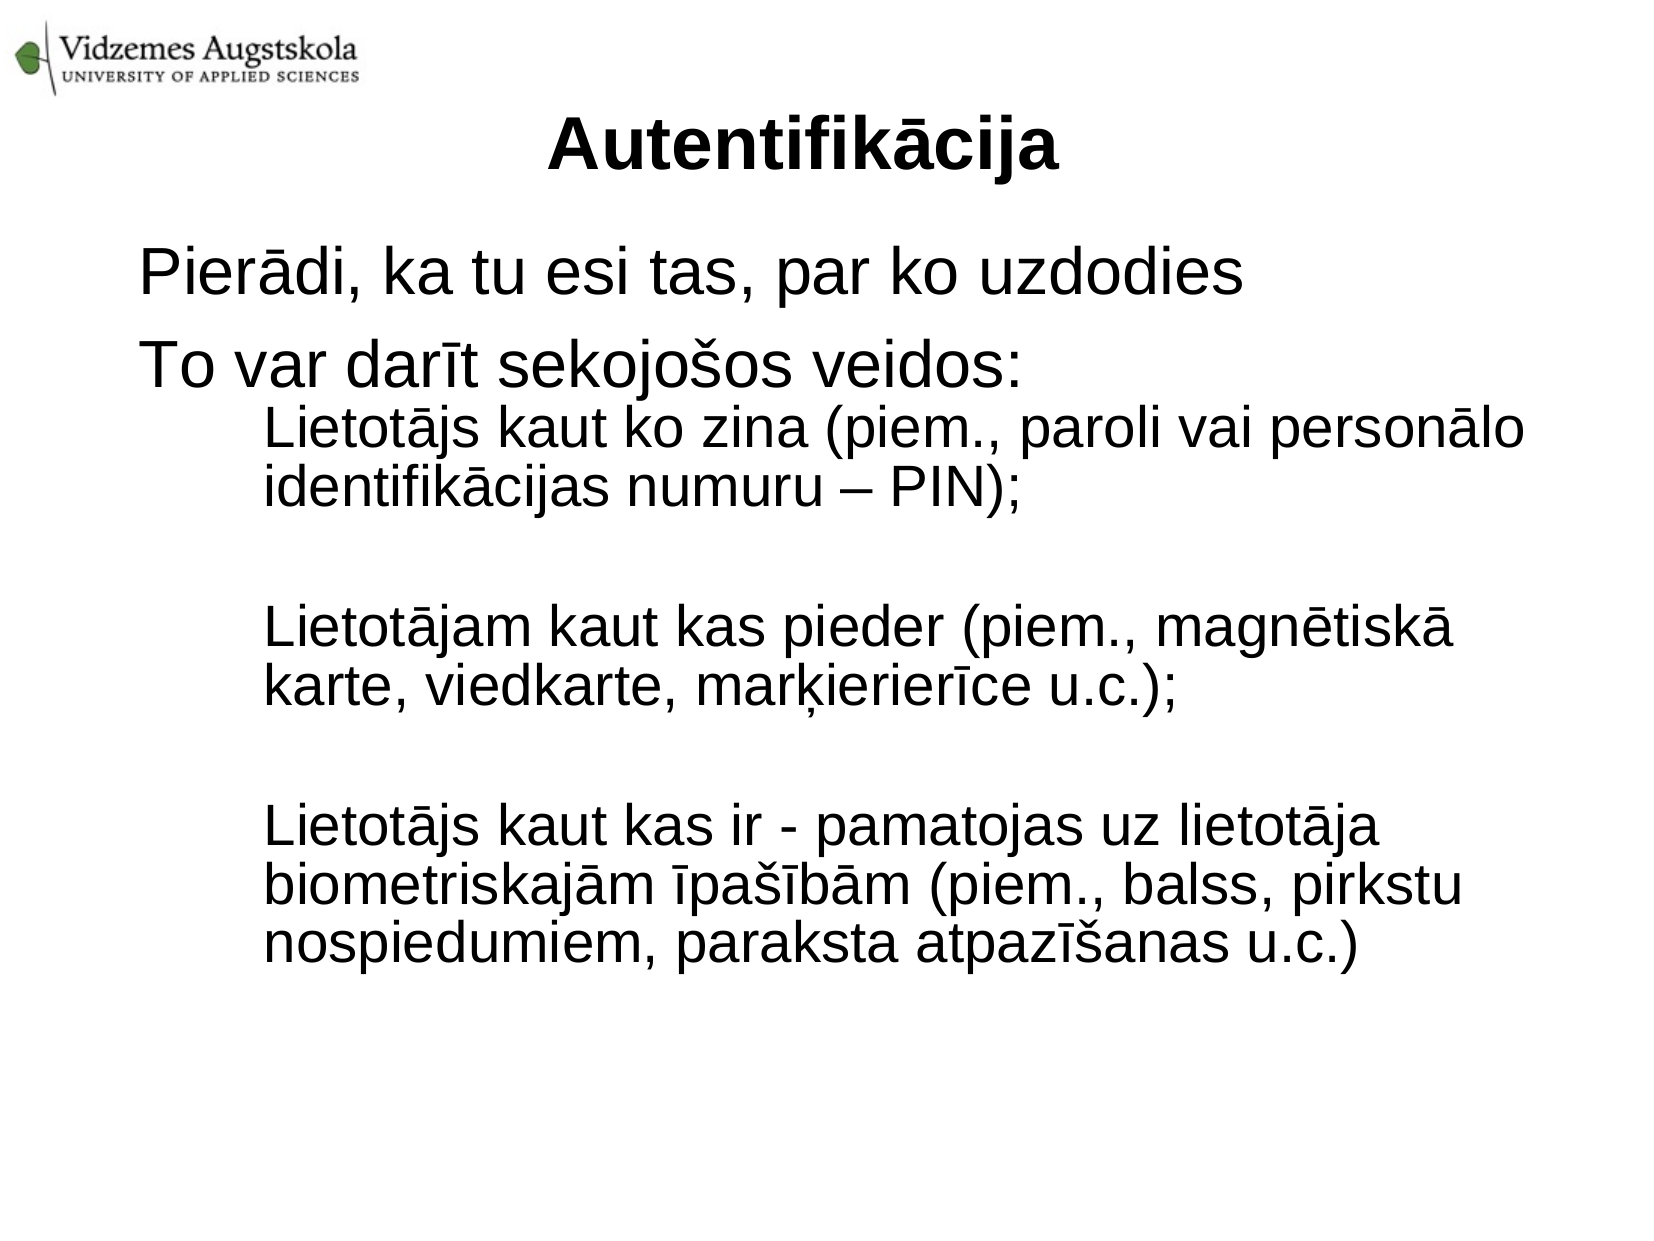

# Autentifikācija
Pierādi, ka tu esi tas, par ko uzdodies
To var darīt sekojošos veidos:
Lietotājs kaut ko zina (piem., paroli vai personālo identifikācijas numuru – PIN);
Lietotājam kaut kas pieder (piem., magnētiskā karte, viedkarte, marķierierīce u.c.);
Lietotājs kaut kas ir - pamatojas uz lietotāja biometriskajām īpašībām (piem., balss, pirkstu nospiedumiem, paraksta atpazīšanas u.c.)